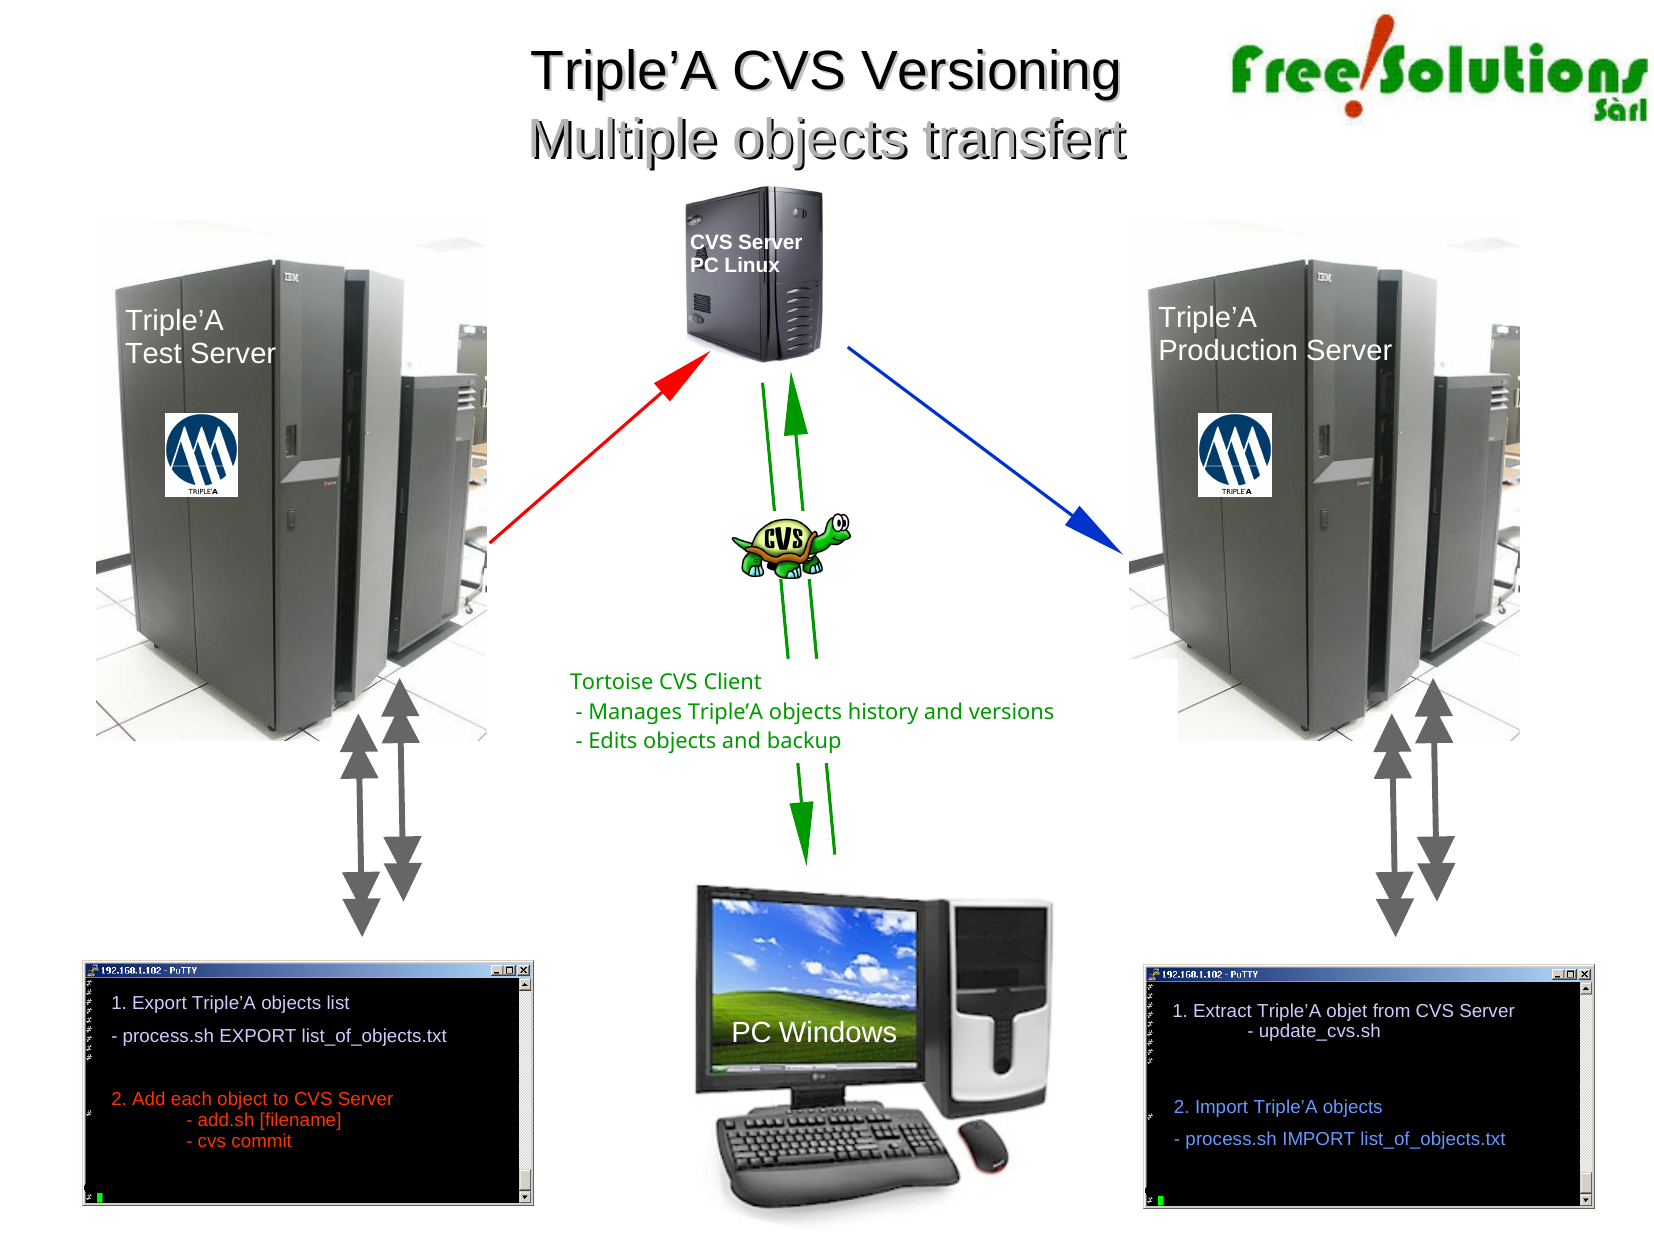

Triple’A CVS Versioning
Multiple objects transfert
CVS Server
PC Linux
Triple’A
Production Server
Triple’A
Test Server
Tortoise CVS Client
 - Manages Triple’A objects history and versions
 - Edits objects and backup
PC Windows
1. Export Triple’A objects list
- process.sh EXPORT list_of_objects.txt
1. Extract Triple’A objet from CVS Server
- update_cvs.sh
2. Add each object to CVS Server
- add.sh [filename]
- cvs commit
2. Import Triple’A objects
- process.sh IMPORT list_of_objects.txt